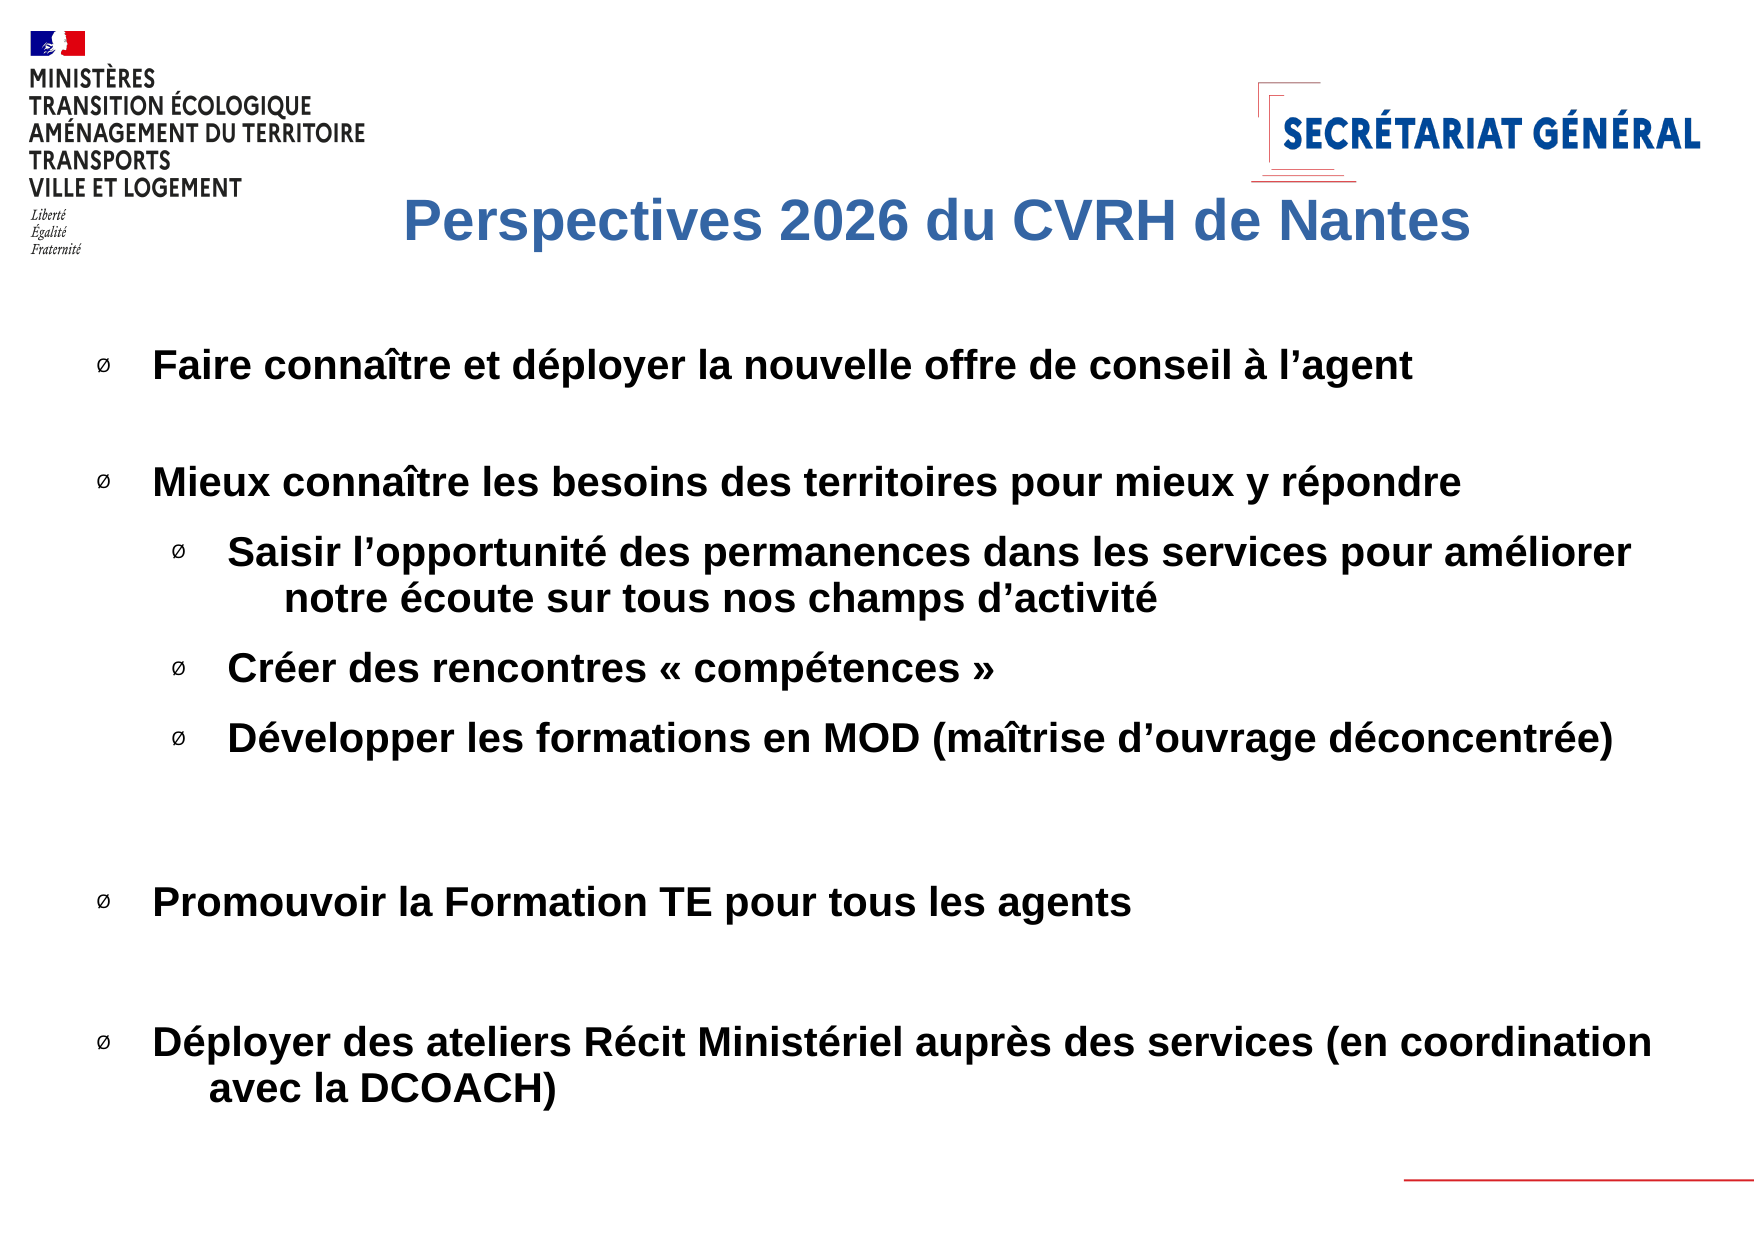

Perspectives 2026 du CVRH de Nantes
Faire connaître et déployer la nouvelle offre de conseil à l’agent
Mieux connaître les besoins des territoires pour mieux y répondre
Saisir l’opportunité des permanences dans les services pour améliorer notre écoute sur tous nos champs d’activité
Créer des rencontres « compétences »
Développer les formations en MOD (maîtrise d’ouvrage déconcentrée)
Promouvoir la Formation TE pour tous les agents
Déployer des ateliers Récit Ministériel auprès des services (en coordination avec la DCOACH)